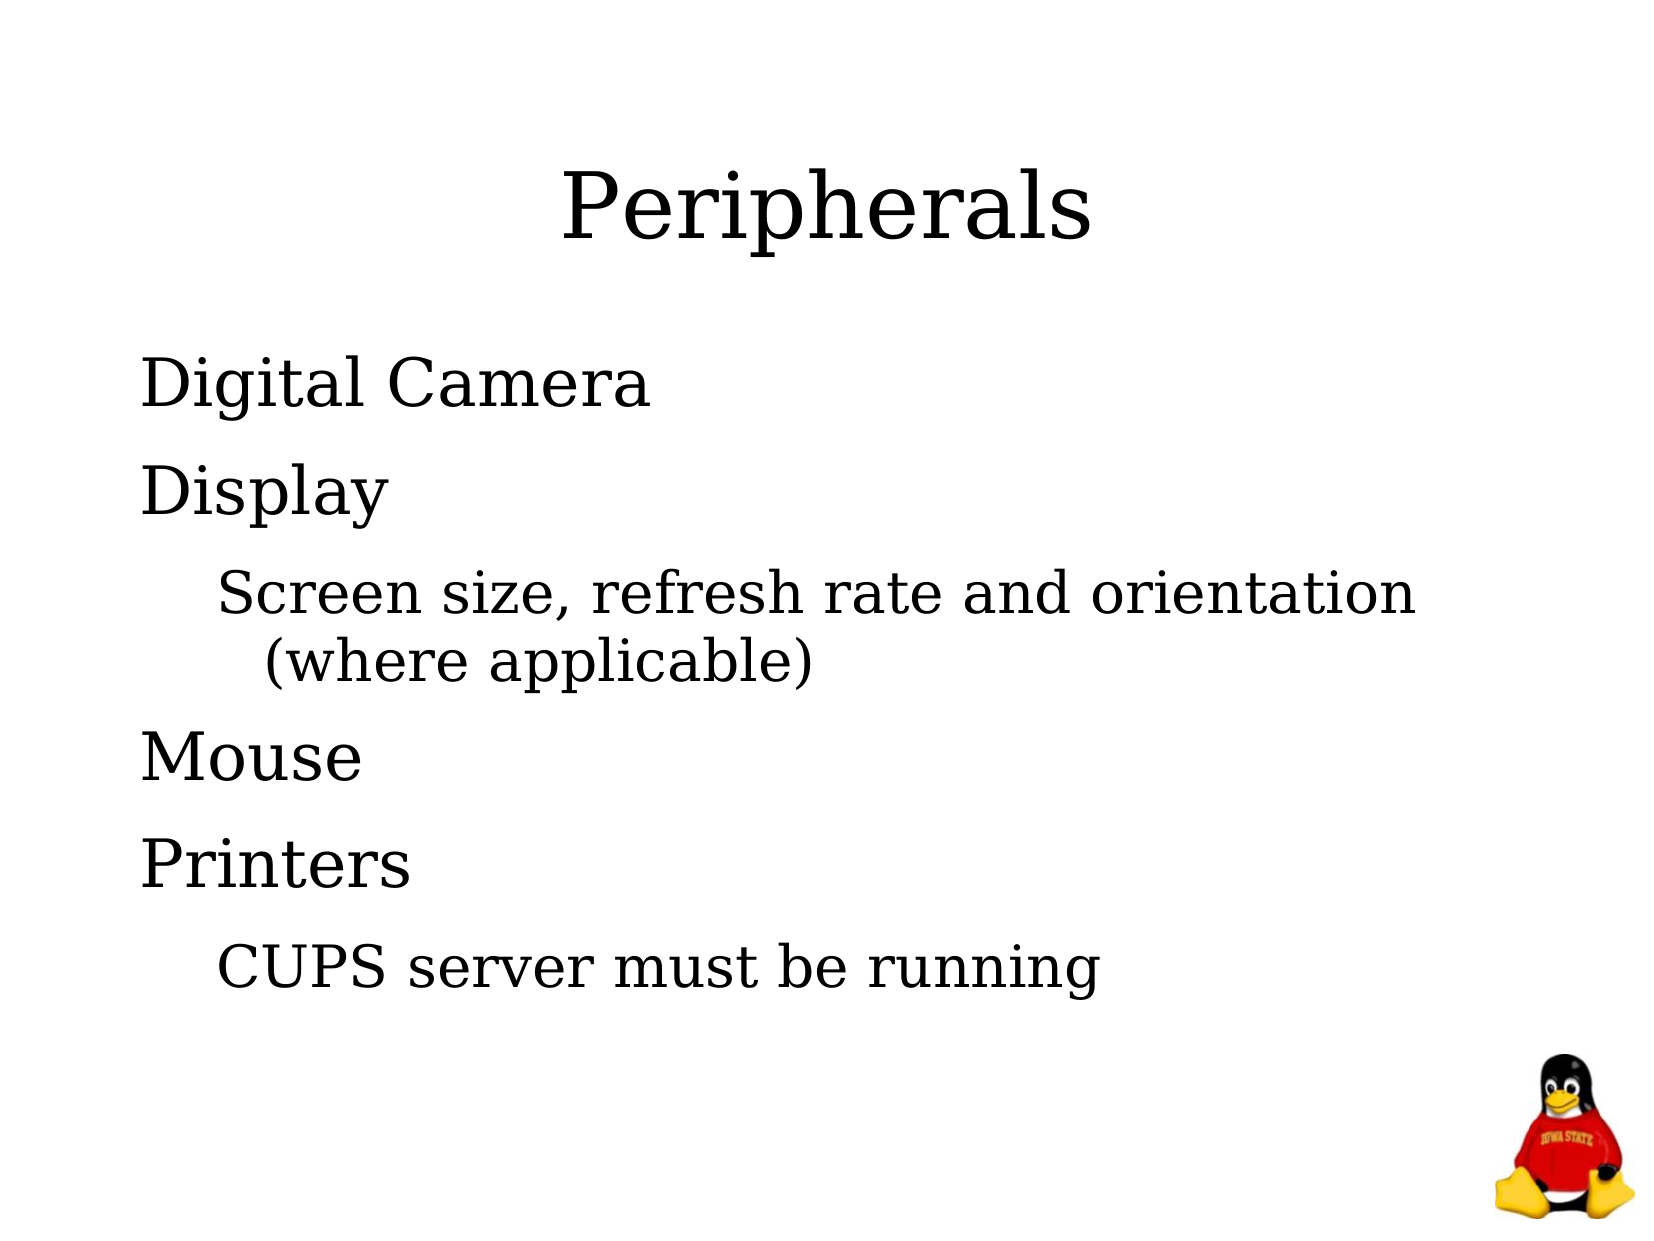

# Peripherals
Digital Camera
Display
Screen size, refresh rate and orientation (where applicable)
Mouse
Printers
CUPS server must be running